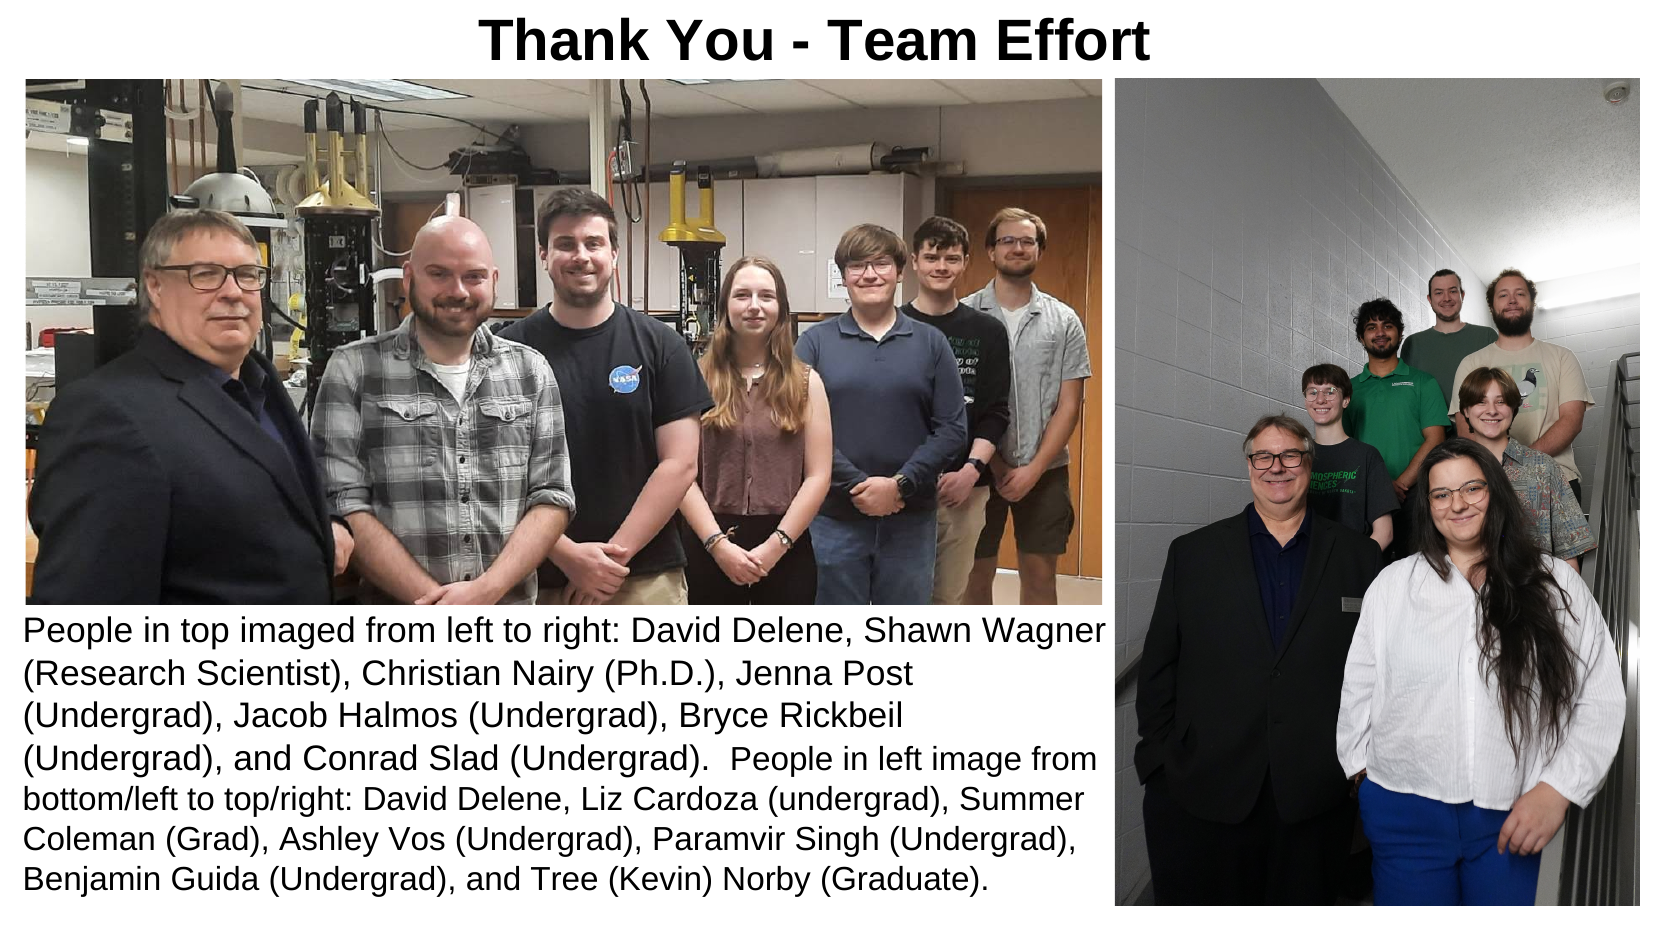

# Thank You - Team Effort‏
People in top imaged from left to right: David Delene, Shawn Wagner (Research Scientist), Christian Nairy (Ph.D.), Jenna Post (Undergrad), Jacob Halmos (Undergrad), Bryce Rickbeil (Undergrad), and Conrad Slad (Undergrad). People in left image from bottom/left to top/right: David Delene, Liz Cardoza (undergrad), Summer Coleman (Grad), Ashley Vos (Undergrad), Paramvir Singh (Undergrad), Benjamin Guida (Undergrad), and Tree (Kevin) Norby (Graduate).